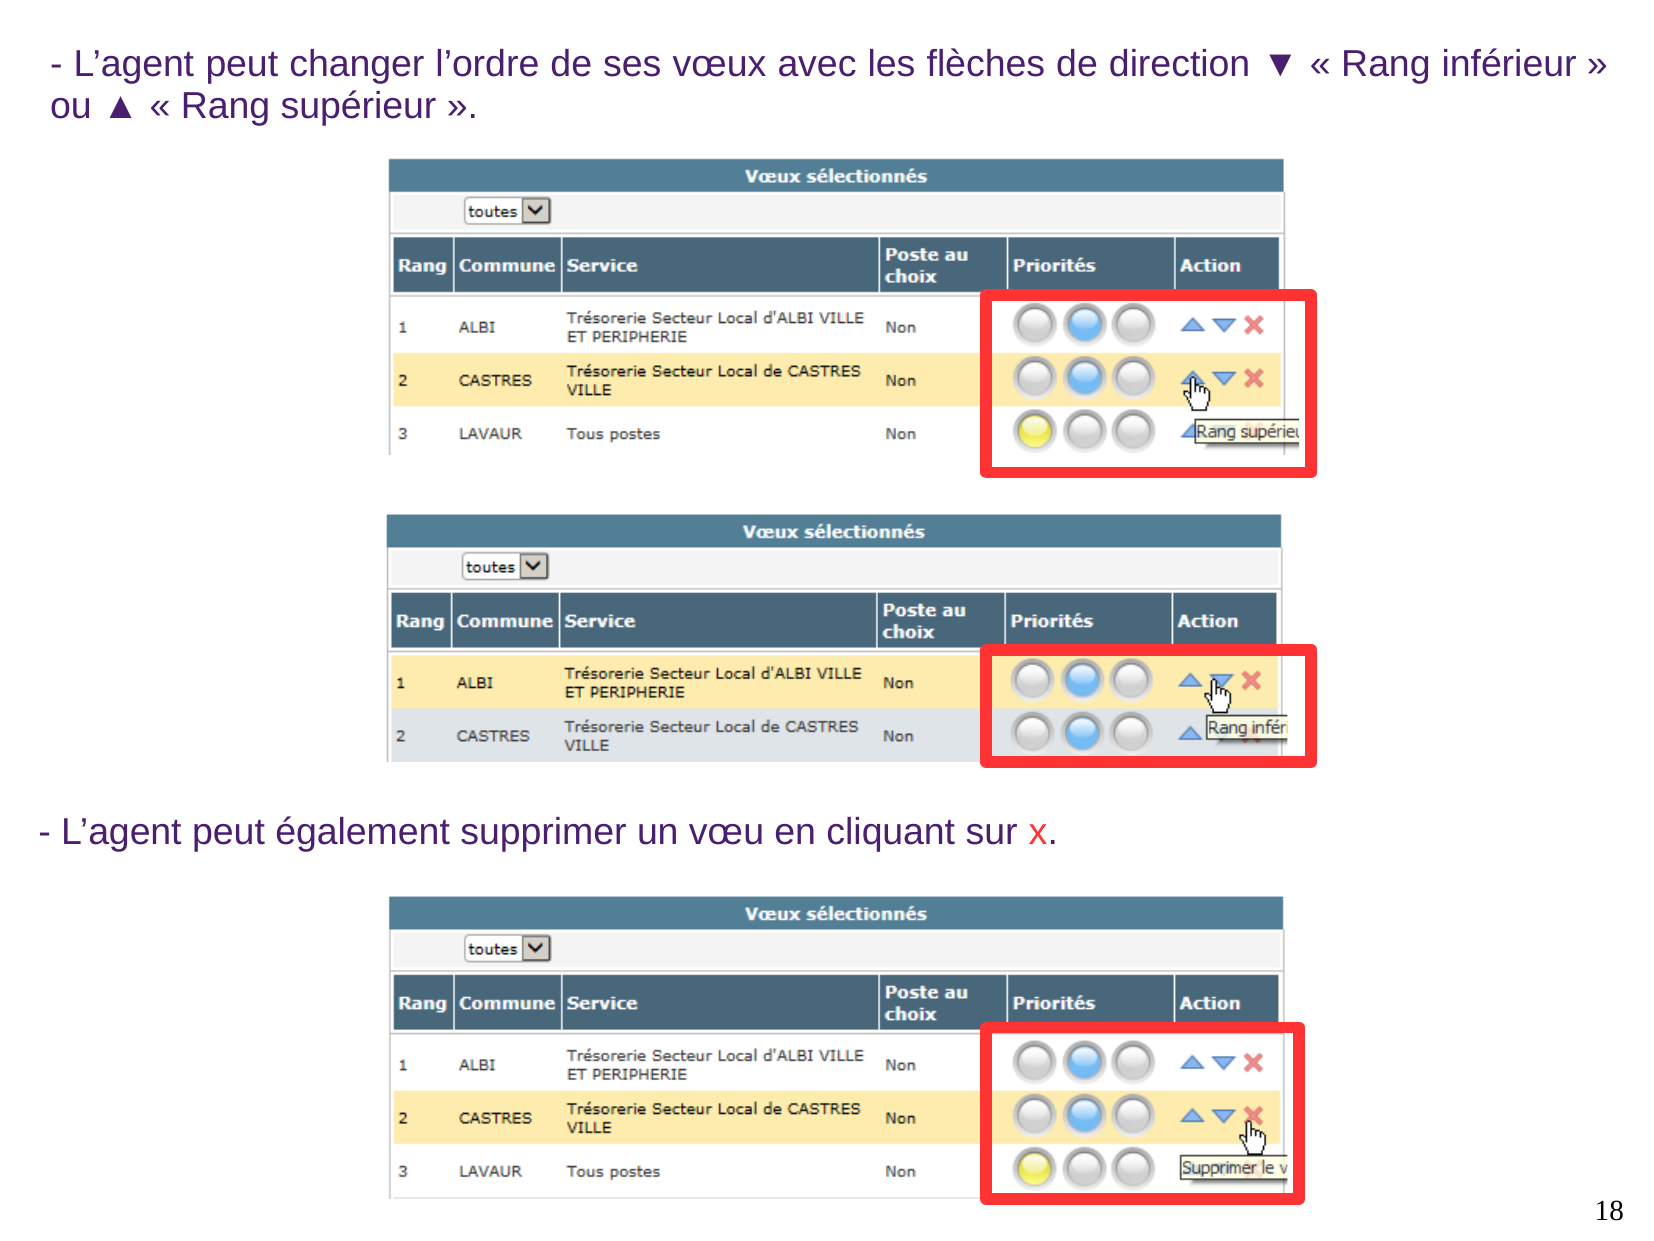

- L’agent peut changer l’ordre de ses vœux avec les flèches de direction ▼ « Rang inférieur » ou ▲ « Rang supérieur ».
- L’agent peut également supprimer un vœu en cliquant sur x.
18